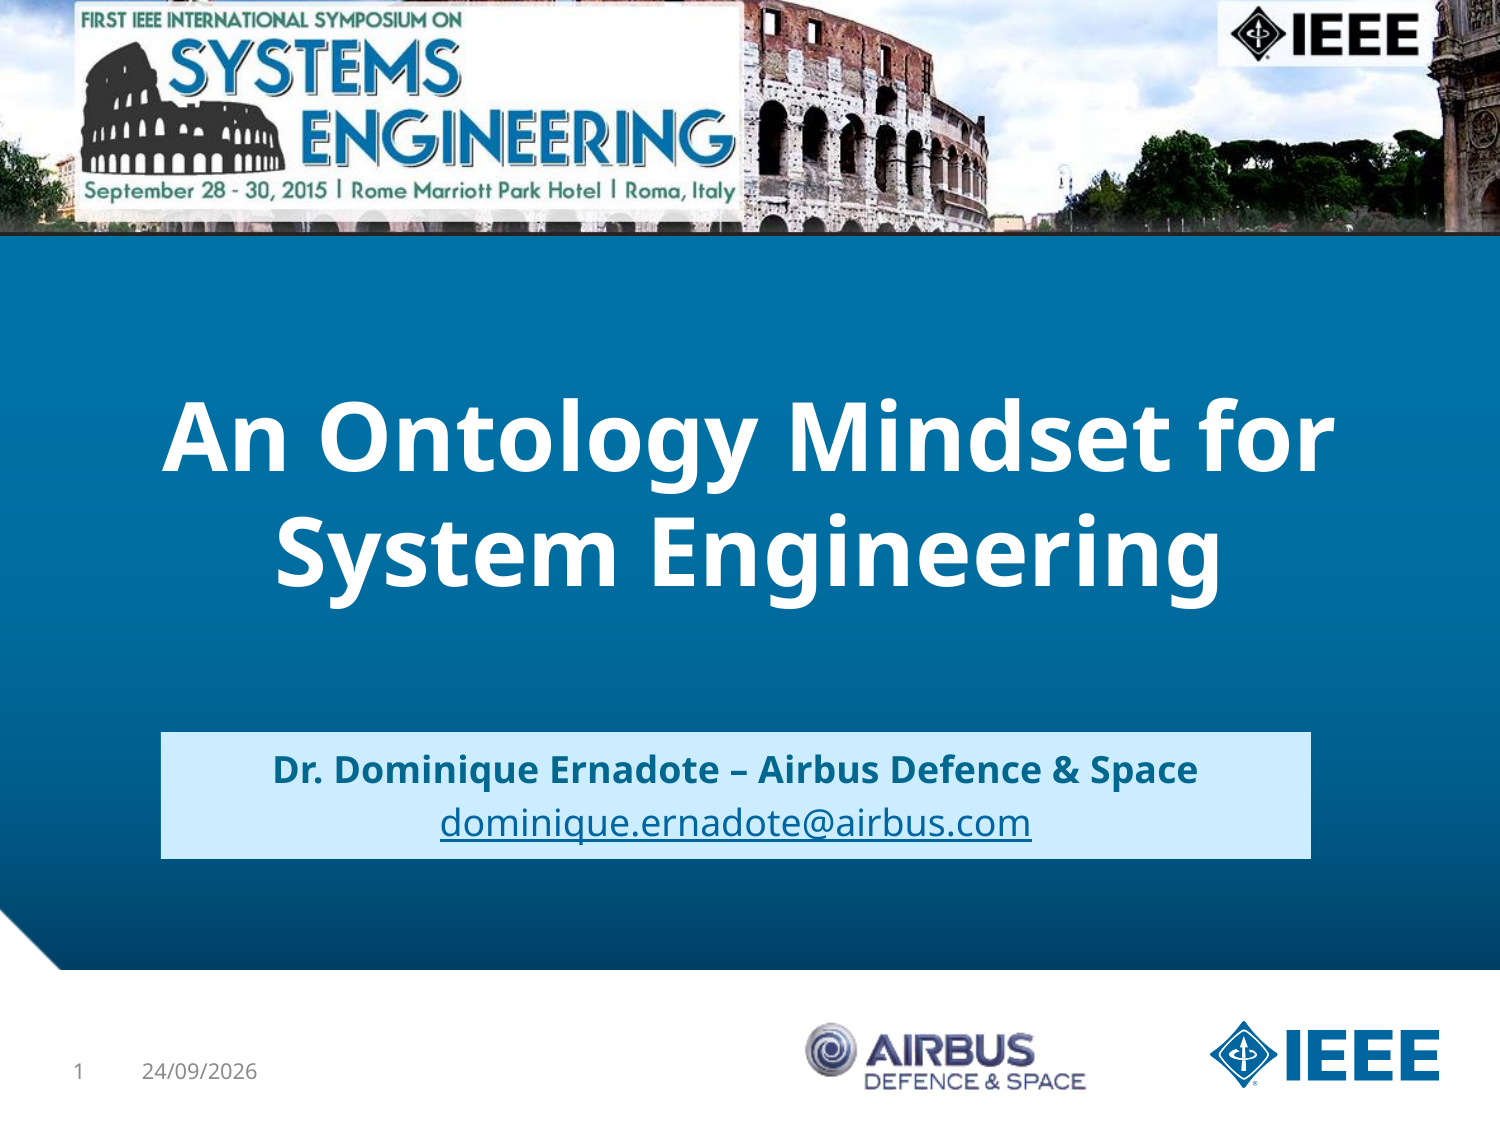

# An Ontology Mindset for System Engineering
Dr. Dominique Ernadote – Airbus Defence & Space
dominique.ernadote@airbus.com